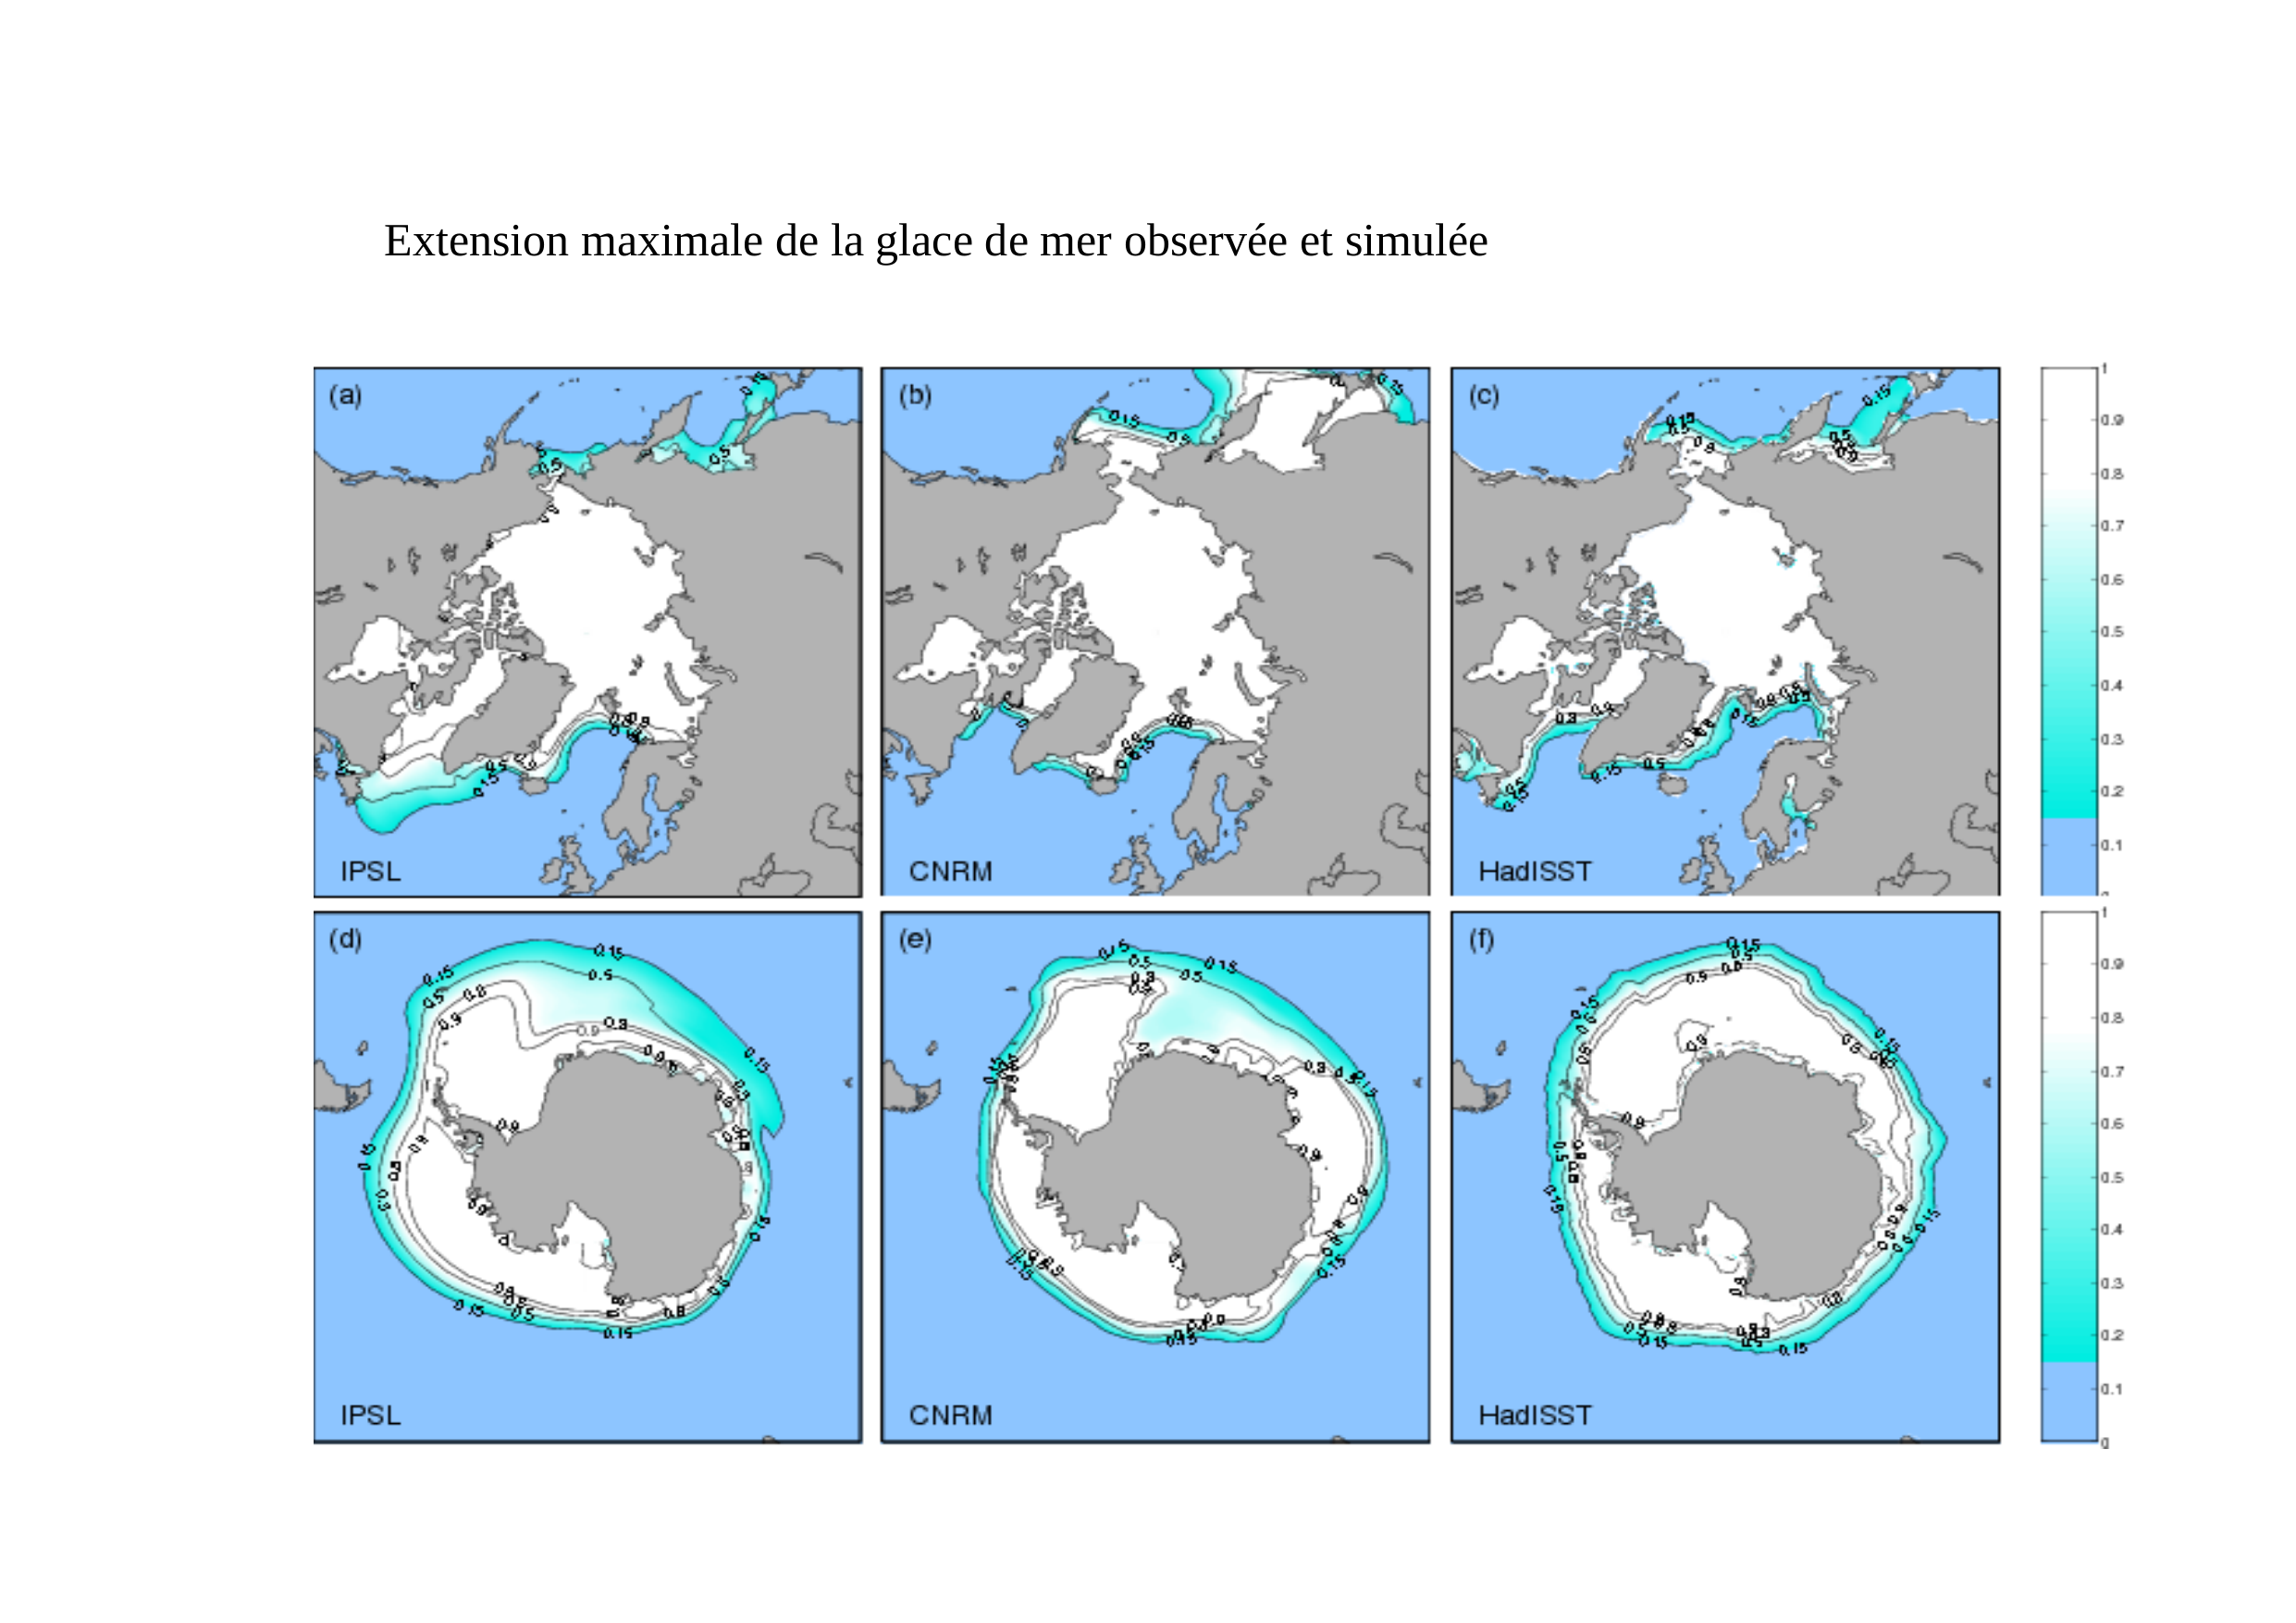

Extension maximale de la glace de mer observée et simulée